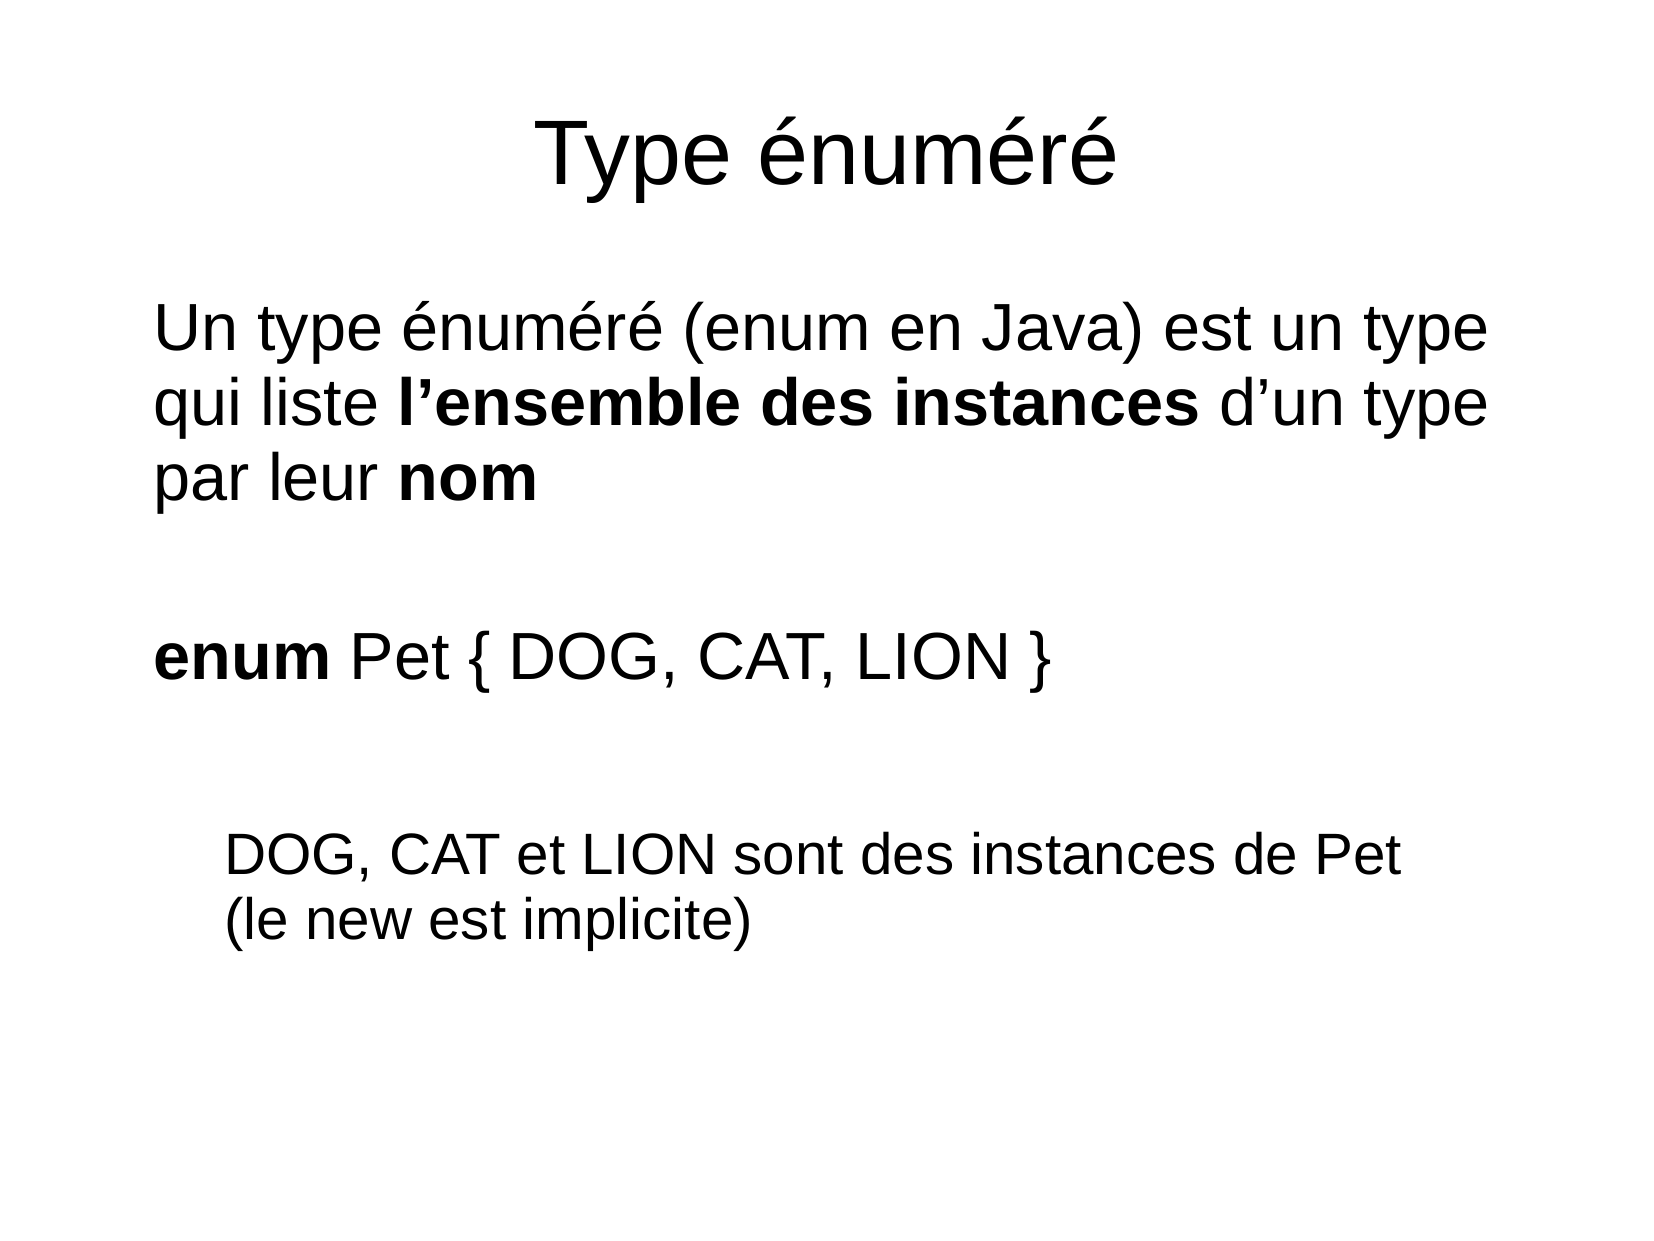

# Type énuméré
Un type énuméré (enum en Java) est un type qui liste l’ensemble des instances d’un type par leur nom
enum Pet { DOG, CAT, LION }
DOG, CAT et LION sont des instances de Pet
(le new est implicite)